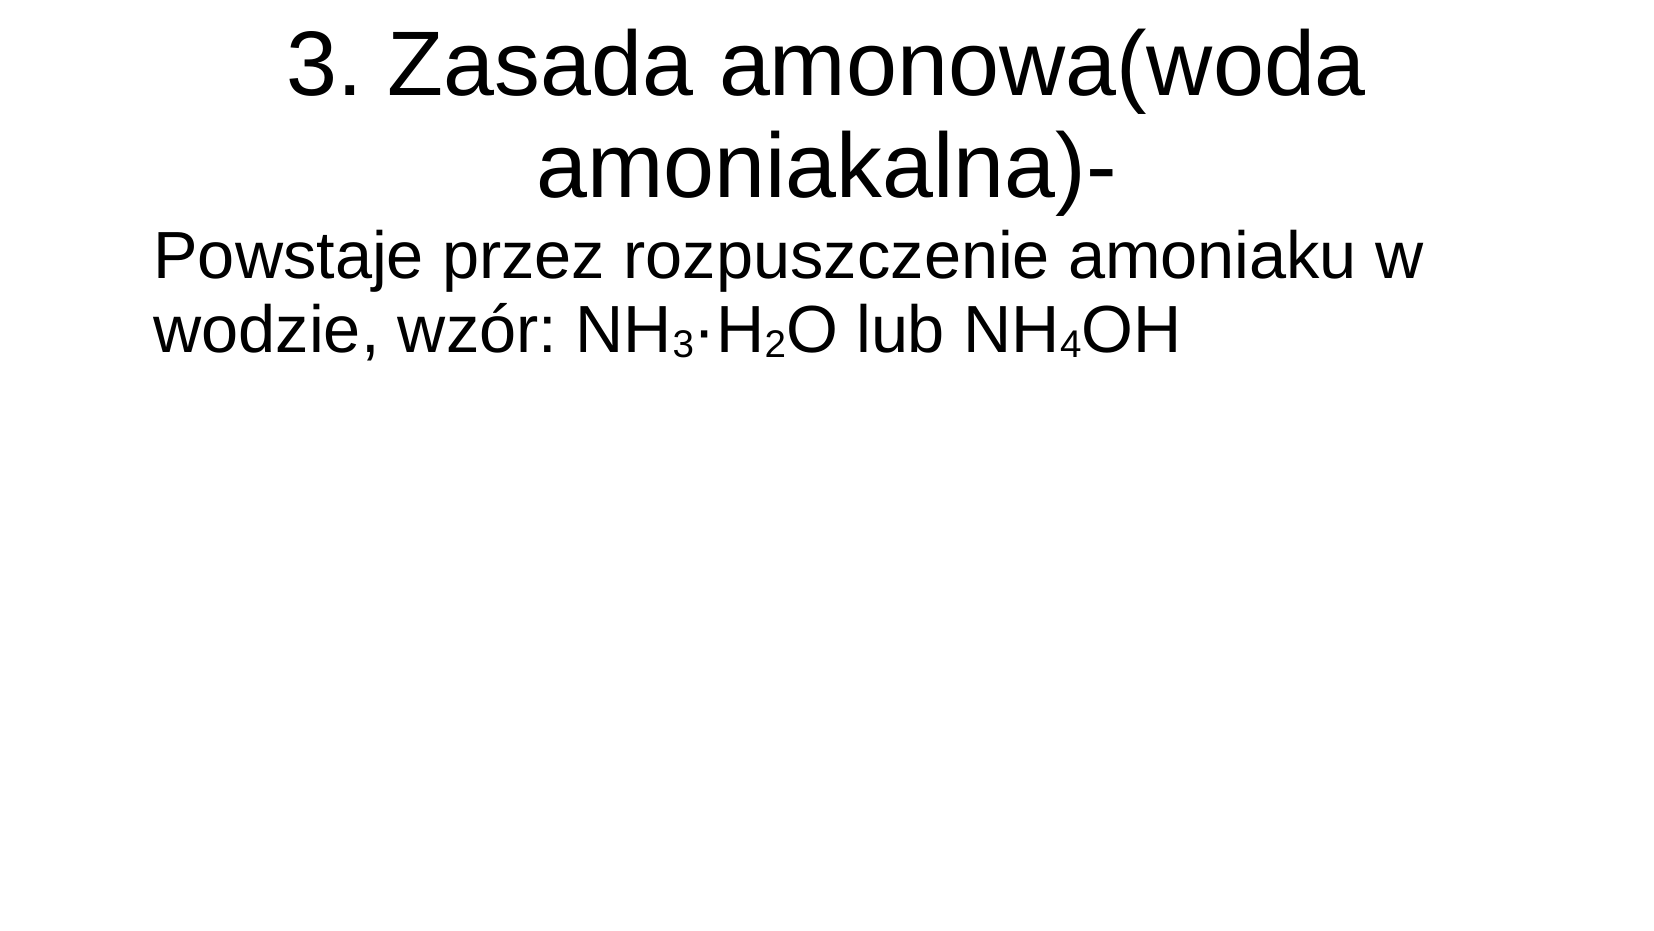

# 3. Zasada amonowa(woda amoniakalna)-
Powstaje przez rozpuszczenie amoniaku w wodzie, wzór: NH3·H2O lub NH4OH